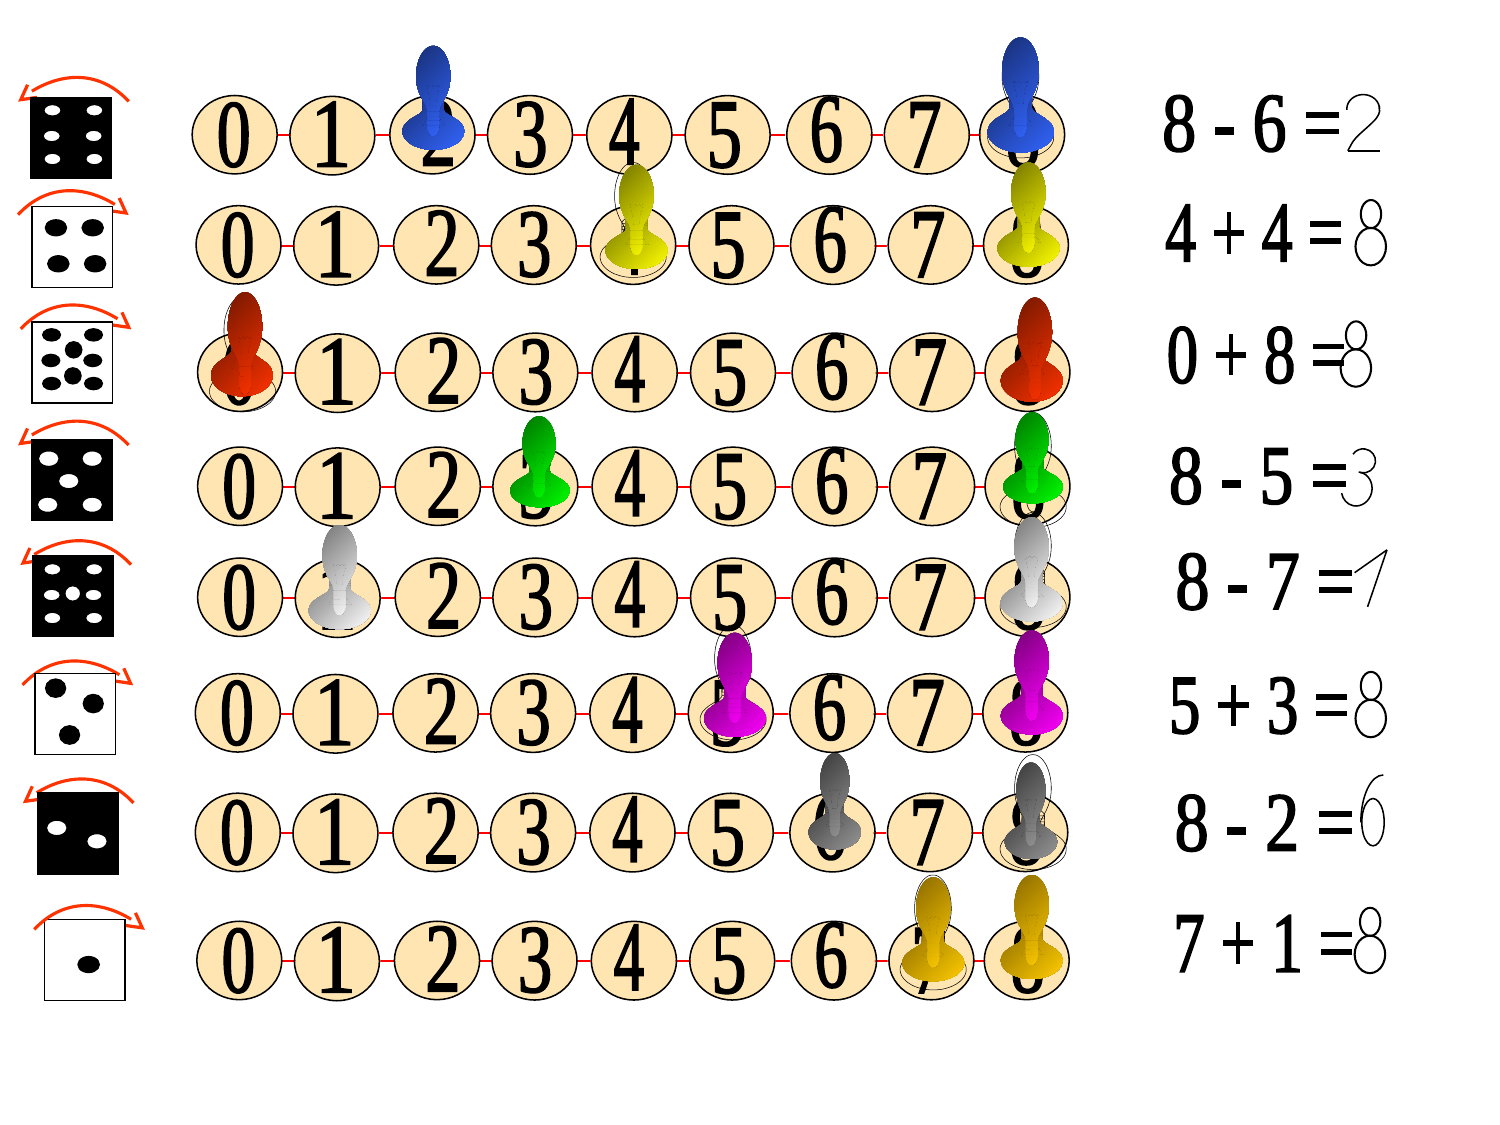

# Hrací dráha
0
2
3
4
5
6
7
8
1
0
2
3
4
5
6
7
8
1
0
2
3
4
5
6
7
8
1
0
2
3
4
5
6
7
8
1
0
2
3
4
5
6
7
8
1
0
2
3
4
5
6
7
8
1
0
2
3
4
5
6
7
8
1
0
2
3
4
5
6
7
8
1
8 - 6 =
4 + 4 =
0 + 8 =
8 - 5 =
8 - 7 =
5 + 3 =
8 - 2 =
7 + 1 =